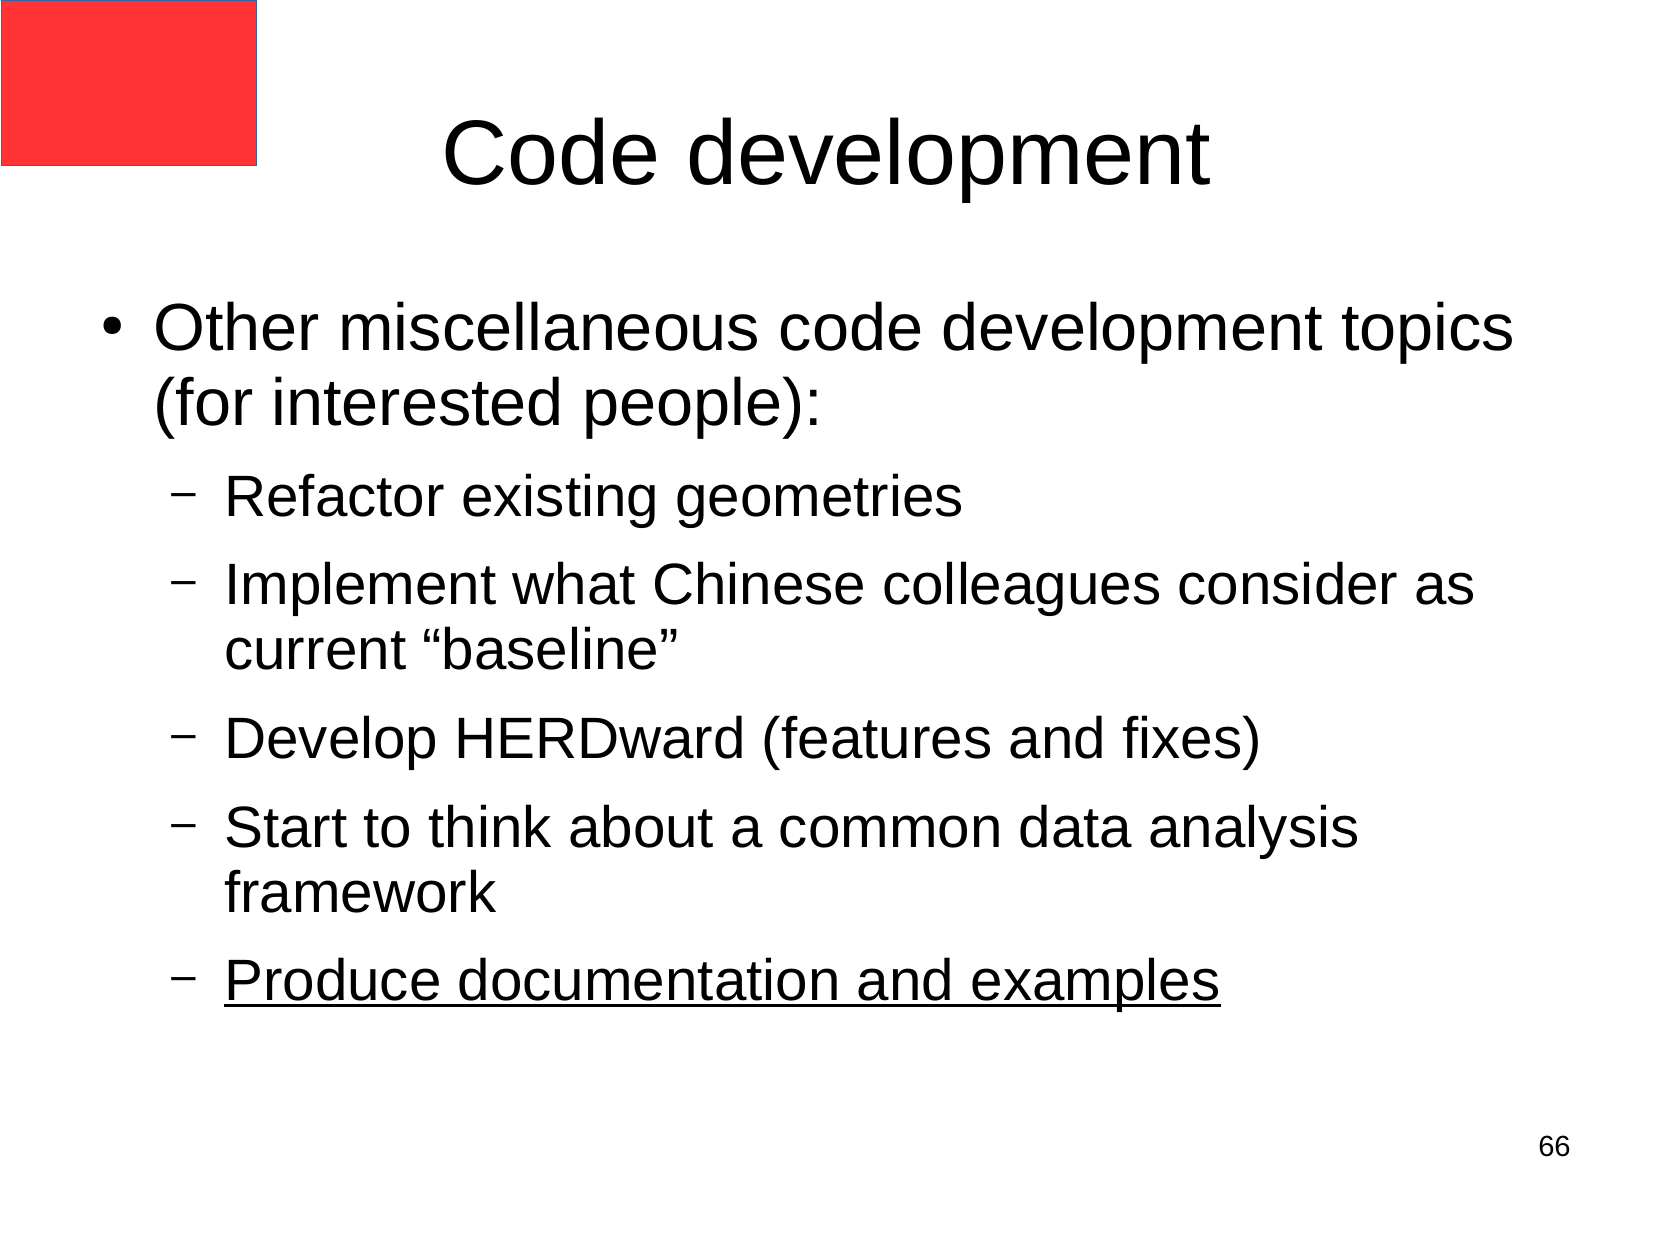

# Code development
Other miscellaneous code development topics (for interested people):
Refactor existing geometries
Implement what Chinese colleagues consider as current “baseline”
Develop HERDward (features and fixes)
Start to think about a common data analysis framework
Produce documentation and examples
66